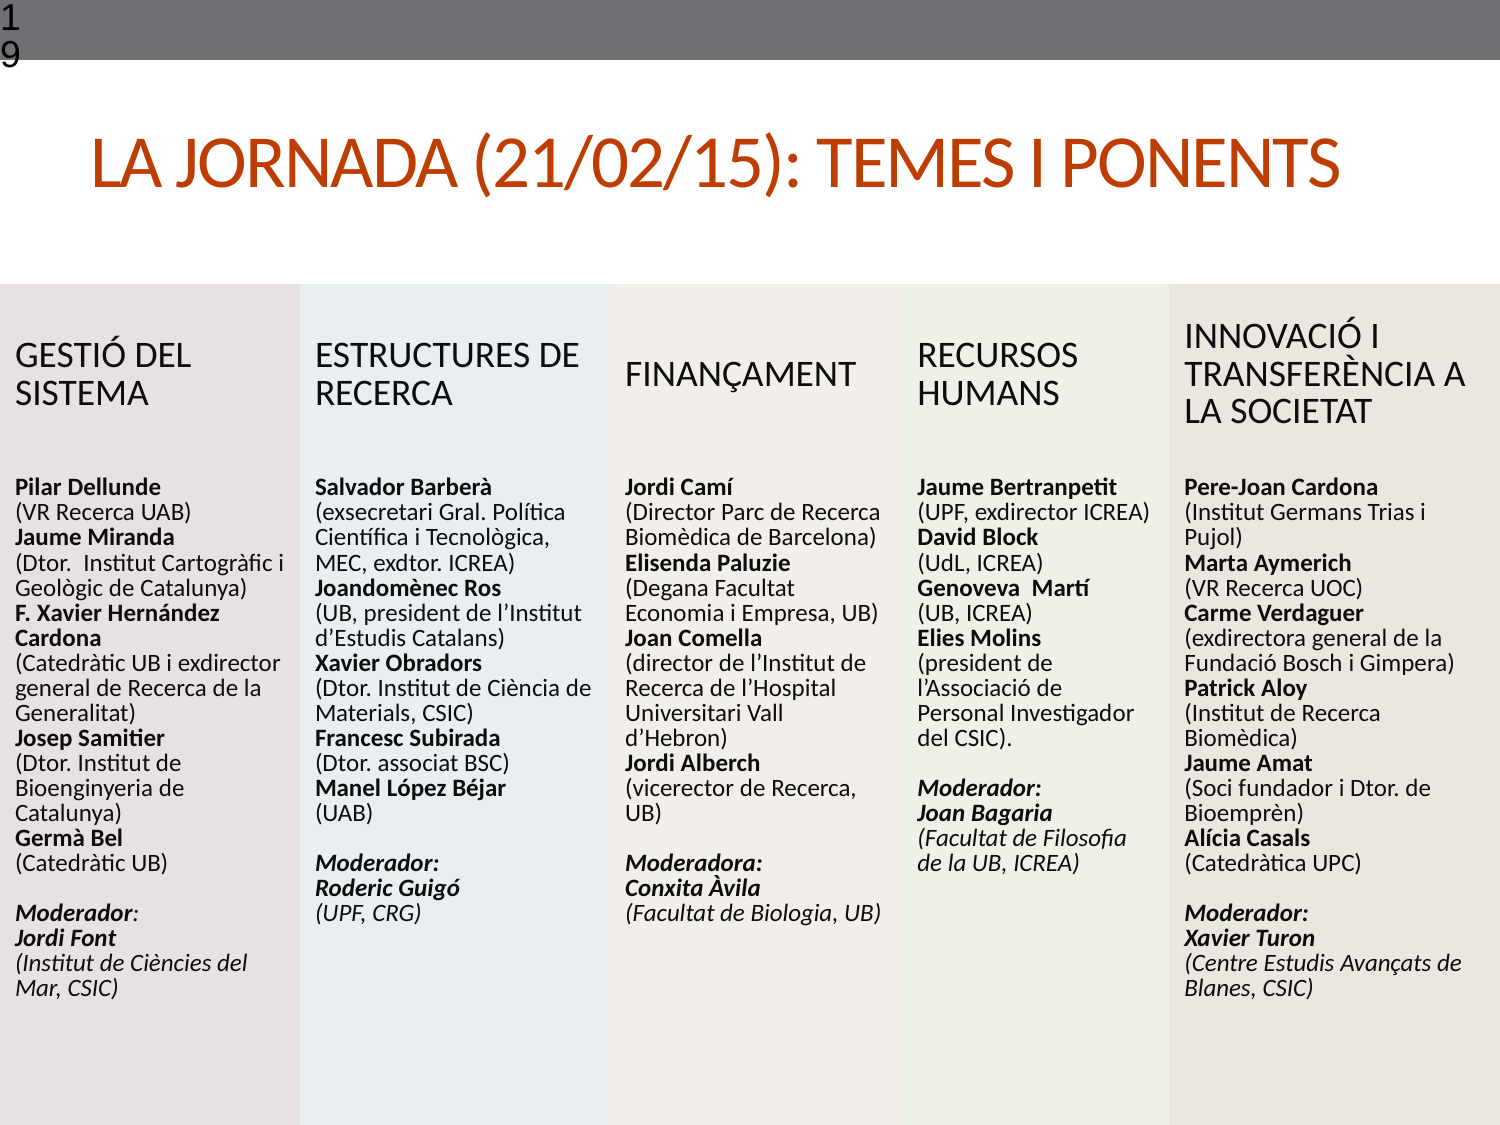

# LA JORNADA (21/02/15): TEMES I PONENTS
| GESTIÓ DEL SISTEMA | ESTRUCTURES DE RECERCA | FINANÇAMENT | RECURSOS HUMANS | INNOVACIÓ I TRANSFERÈNCIA A LA SOCIETAT |
| --- | --- | --- | --- | --- |
| Pilar Dellunde (VR Recerca UAB) Jaume Miranda  (Dtor. Institut Cartogràfic i Geològic de Catalunya) F. Xavier Hernández Cardona  (Catedràtic UB i exdirector general de Recerca de la Generalitat) Josep Samitier  (Dtor. Institut de Bioenginyeria de Catalunya) Germà Bel  (Catedràtic UB) Moderador:  Jordi Font  (Institut de Ciències del Mar, CSIC) | Salvador Barberà (exsecretari Gral. Política Científica i Tecnològica, MEC, exdtor. ICREA) Joandomènec Ros  (UB, president de l’Institut d’Estudis Catalans) Xavier Obradors  (Dtor. Institut de Ciència de Materials, CSIC) Francesc Subirada (Dtor. associat BSC) Manel López Béjar (UAB) Moderador: Roderic Guigó  (UPF, CRG) | Jordi Camí  (Director Parc de Recerca Biomèdica de Barcelona) Elisenda Paluzie  (Degana Facultat Economia i Empresa, UB) Joan Comella  (director de l’Institut de Recerca de l’Hospital Universitari Vall d’Hebron) Jordi Alberch (vicerector de Recerca, UB) Moderadora: Conxita Àvila  (Facultat de Biologia, UB) | Jaume Bertranpetit (UPF, exdirector ICREA) David Block (UdL, ICREA) Genoveva Martí (UB, ICREA) Elies Molins (president de l’Associació de Personal Investigador del CSIC). Moderador: Joan Bagaria  (Facultat de Filosofia de la UB, ICREA) | Pere-Joan Cardona (Institut Germans Trias i Pujol) Marta Aymerich (VR Recerca UOC) Carme Verdaguer (exdirectora general de la Fundació Bosch i Gimpera) Patrick Aloy  (Institut de Recerca Biomèdica) Jaume Amat (Soci fundador i Dtor. de Bioemprèn) Alícia Casals (Catedràtica UPC) Moderador: Xavier Turon (Centre Estudis Avançats de Blanes, CSIC) |